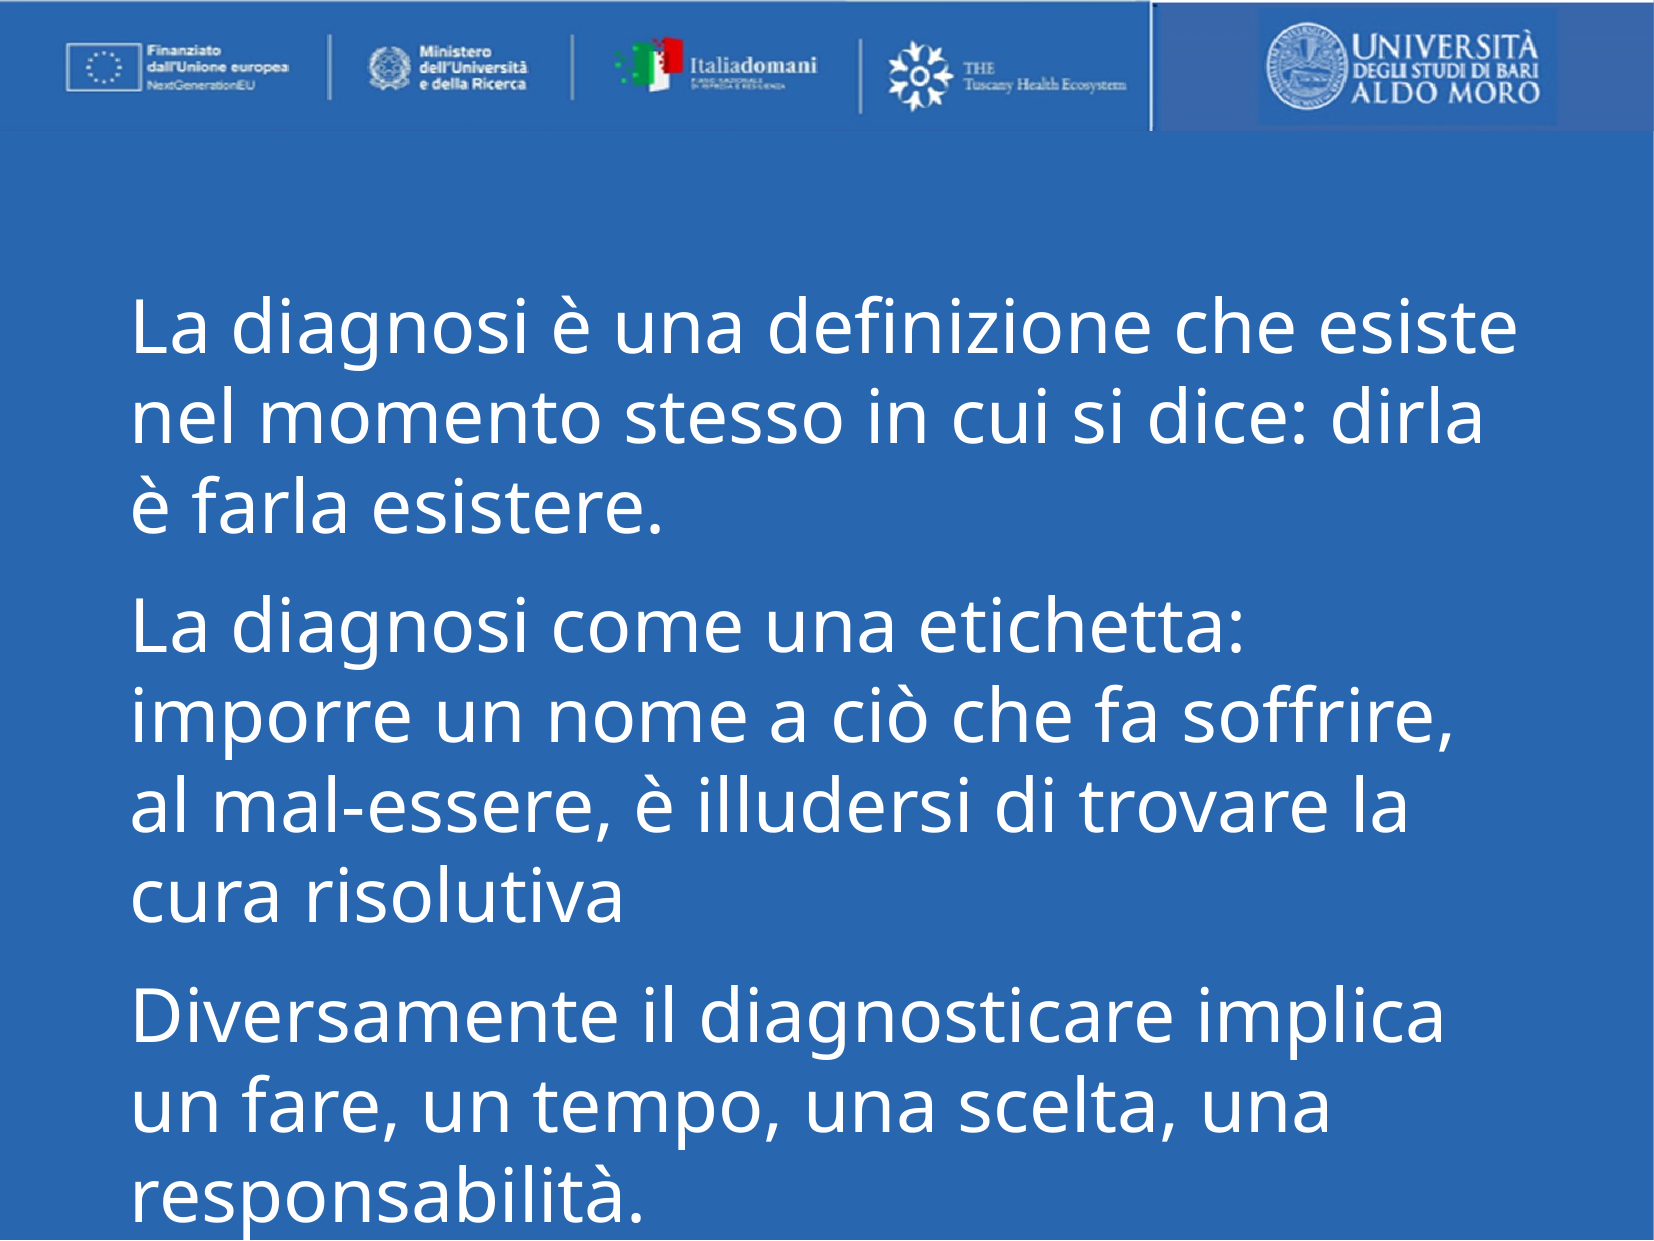

# La diagnosi è una definizione che esiste nel momento stesso in cui si dice: dirla è farla esistere.
La diagnosi come una etichetta: imporre un nome a ciò che fa soffrire, al mal-essere, è illudersi di trovare la cura risolutiva
Diversamente il diagnosticare implica un fare, un tempo, una scelta, una responsabilità.